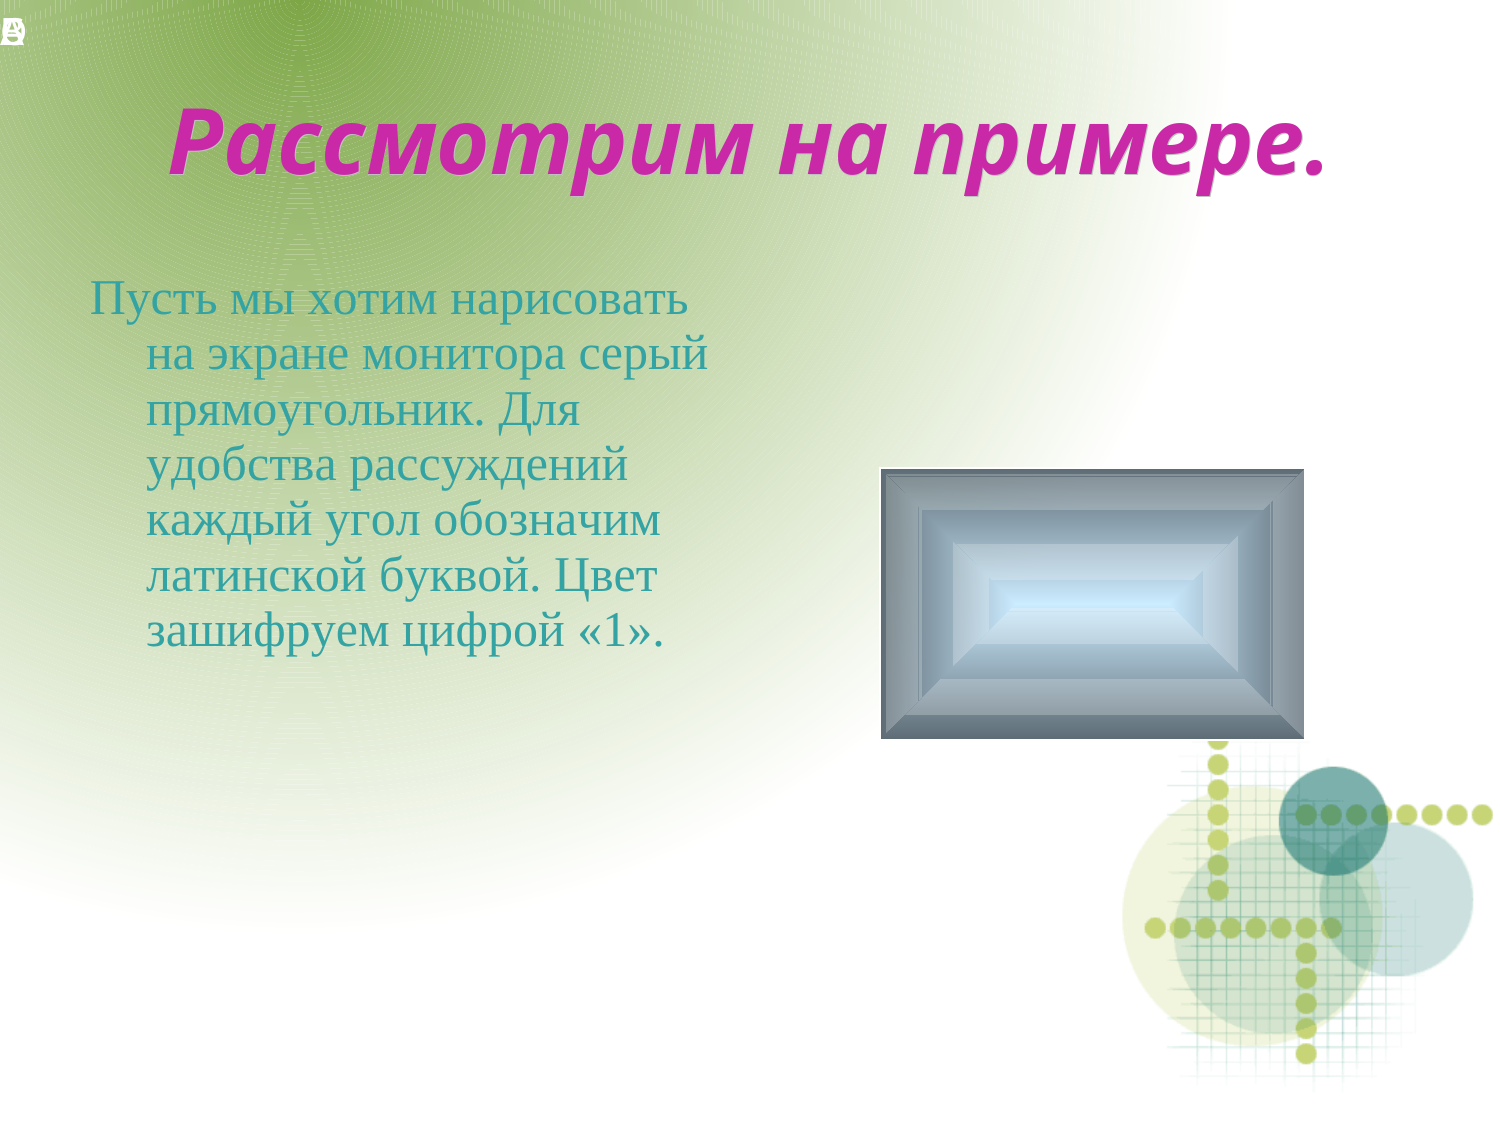

A
B
C
D
# Рассмотрим на примере.
Пусть мы хотим нарисовать на экране монитора серый прямоугольник. Для удобства рассуждений каждый угол обозначим латинской буквой. Цвет зашифруем цифрой «1».